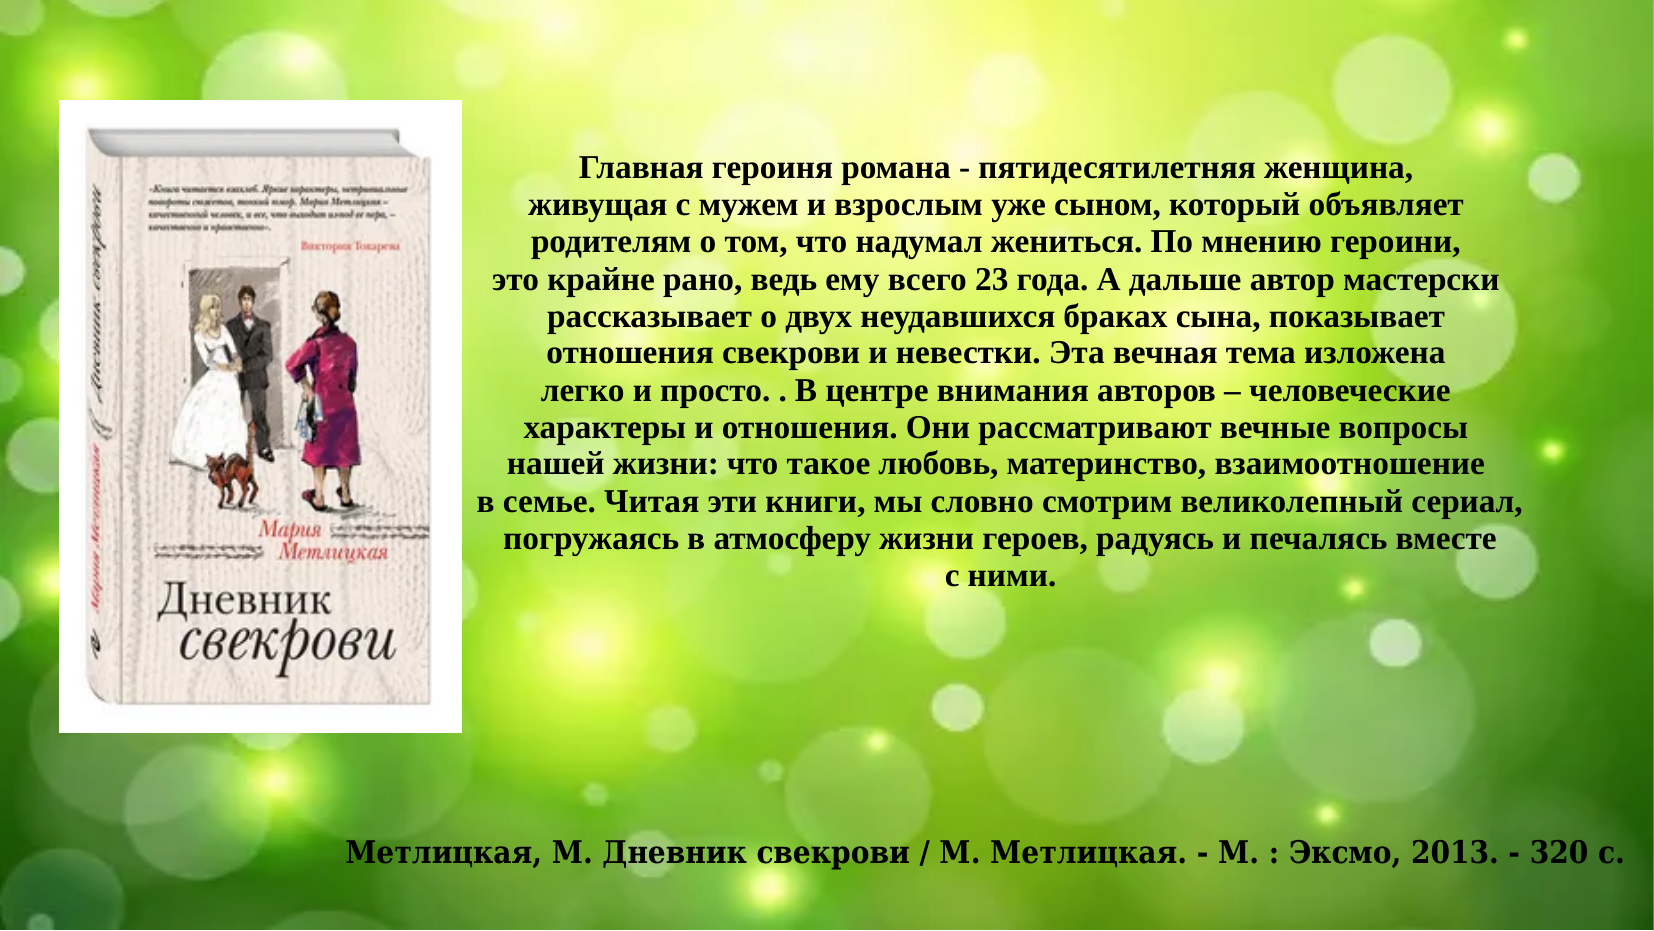

Главная героиня романа - пятидесятилетняя женщина,
живущая с мужем и взрослым уже сыном, который объявляет
родителям о том, что надумал жениться. По мнению героини,
это крайне рано, ведь ему всего 23 года. А дальше автор мастерски
рассказывает о двух неудавшихся браках сына, показывает
отношения свекрови и невестки. Эта вечная тема изложена
легко и просто. . В центре внимания авторов – человеческие
характеры и отношения. Они рассматривают вечные вопросы
нашей жизни: что такое любовь, материнство, взаимоотношение
в семье. Читая эти книги, мы словно смотрим великолепный сериал,
 погружаясь в атмосферу жизни героев, радуясь и печалясь вместе
с ними.
Метлицкая, М. Дневник свекрови / М. Метлицкая. - М. : Эксмо, 2013. - 320 с.